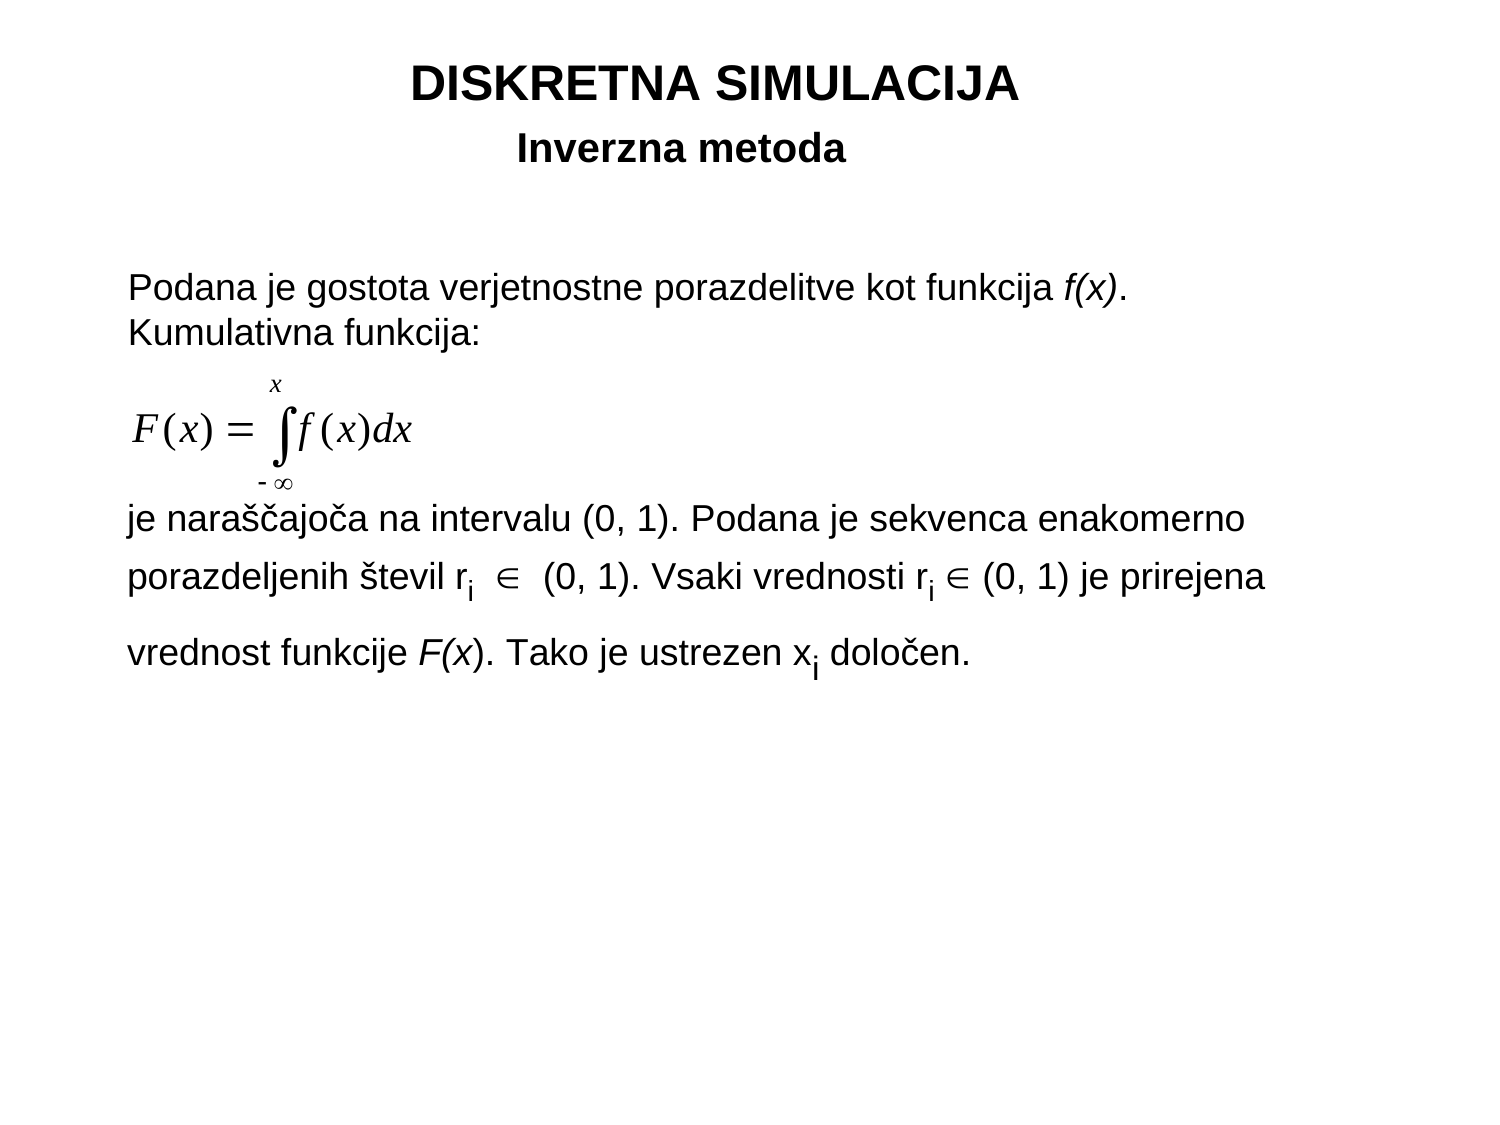

DISKRETNA SIMULACIJA
Inverzna metoda
Podana je gostota verjetnostne porazdelitve kot funkcija f(x).
Kumulativna funkcija:
je naraščajoča na intervalu (0, 1). Podana je sekvenca enakomerno porazdeljenih števil ri    (0, 1). Vsaki vrednosti ri  (0, 1) je prirejena vrednost funkcije F(x). Tako je ustrezen xi določen.